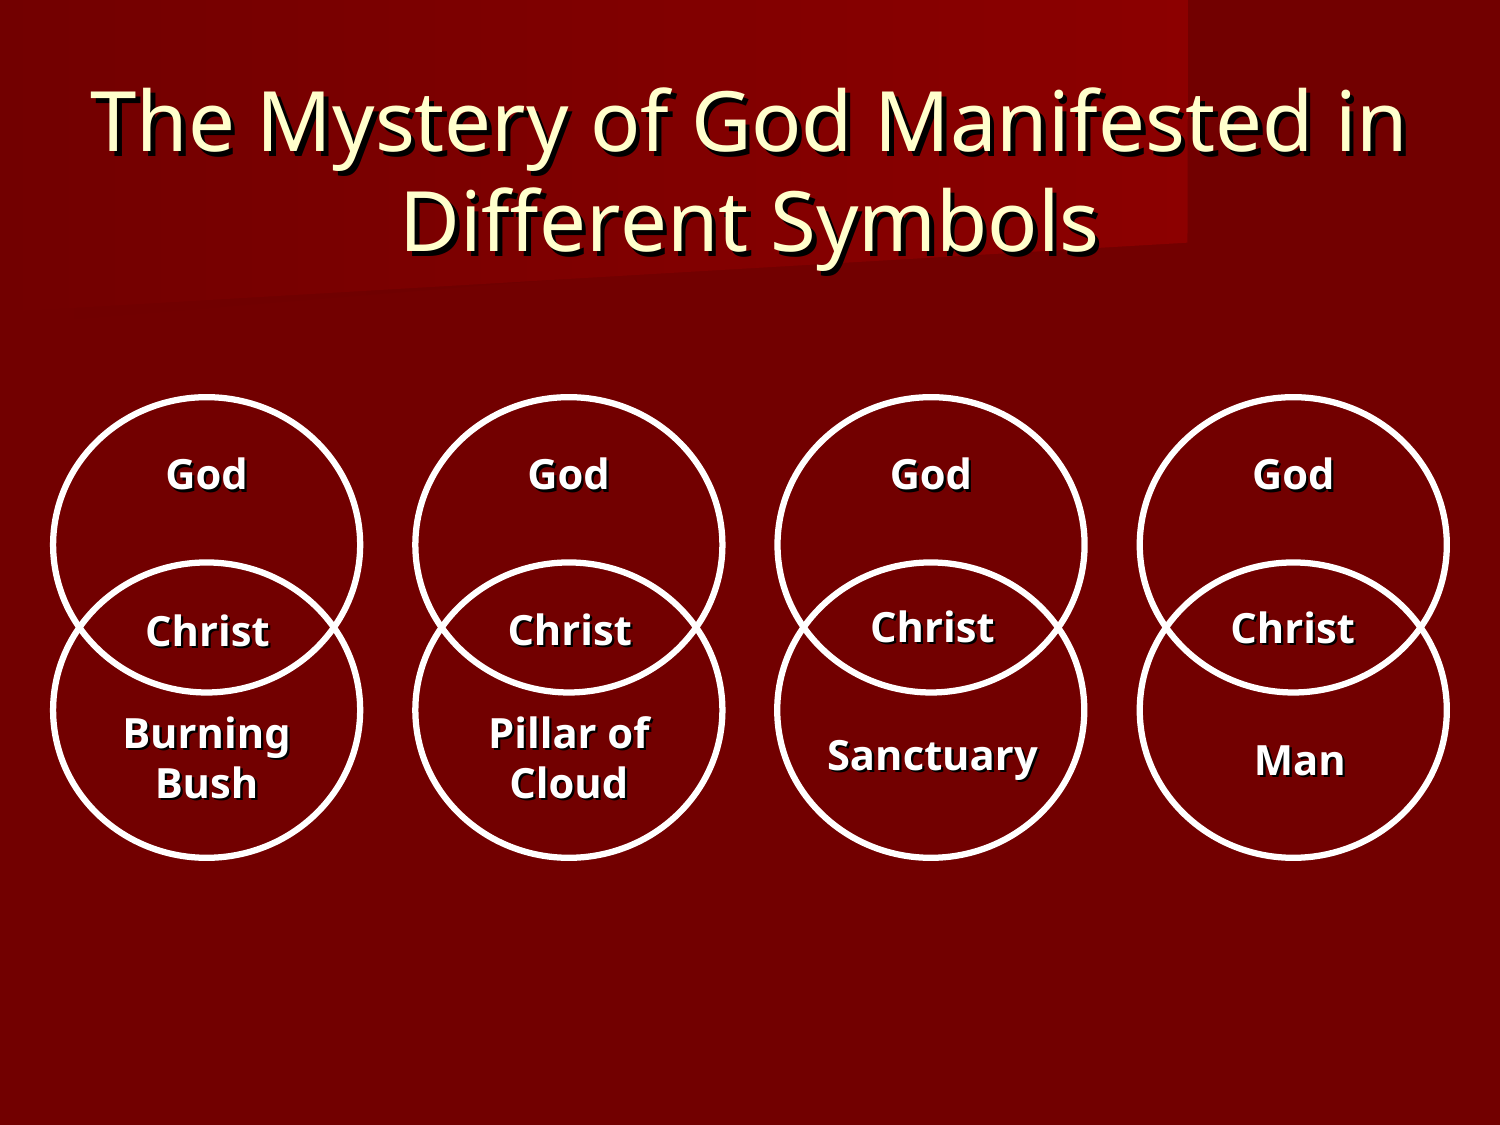

# The Mystery of God Manifested in Different Symbols
God
Burning Bush
Christ
God
Pillar of Cloud
Christ
God
Christ
Sanctuary
God
Christ
Man